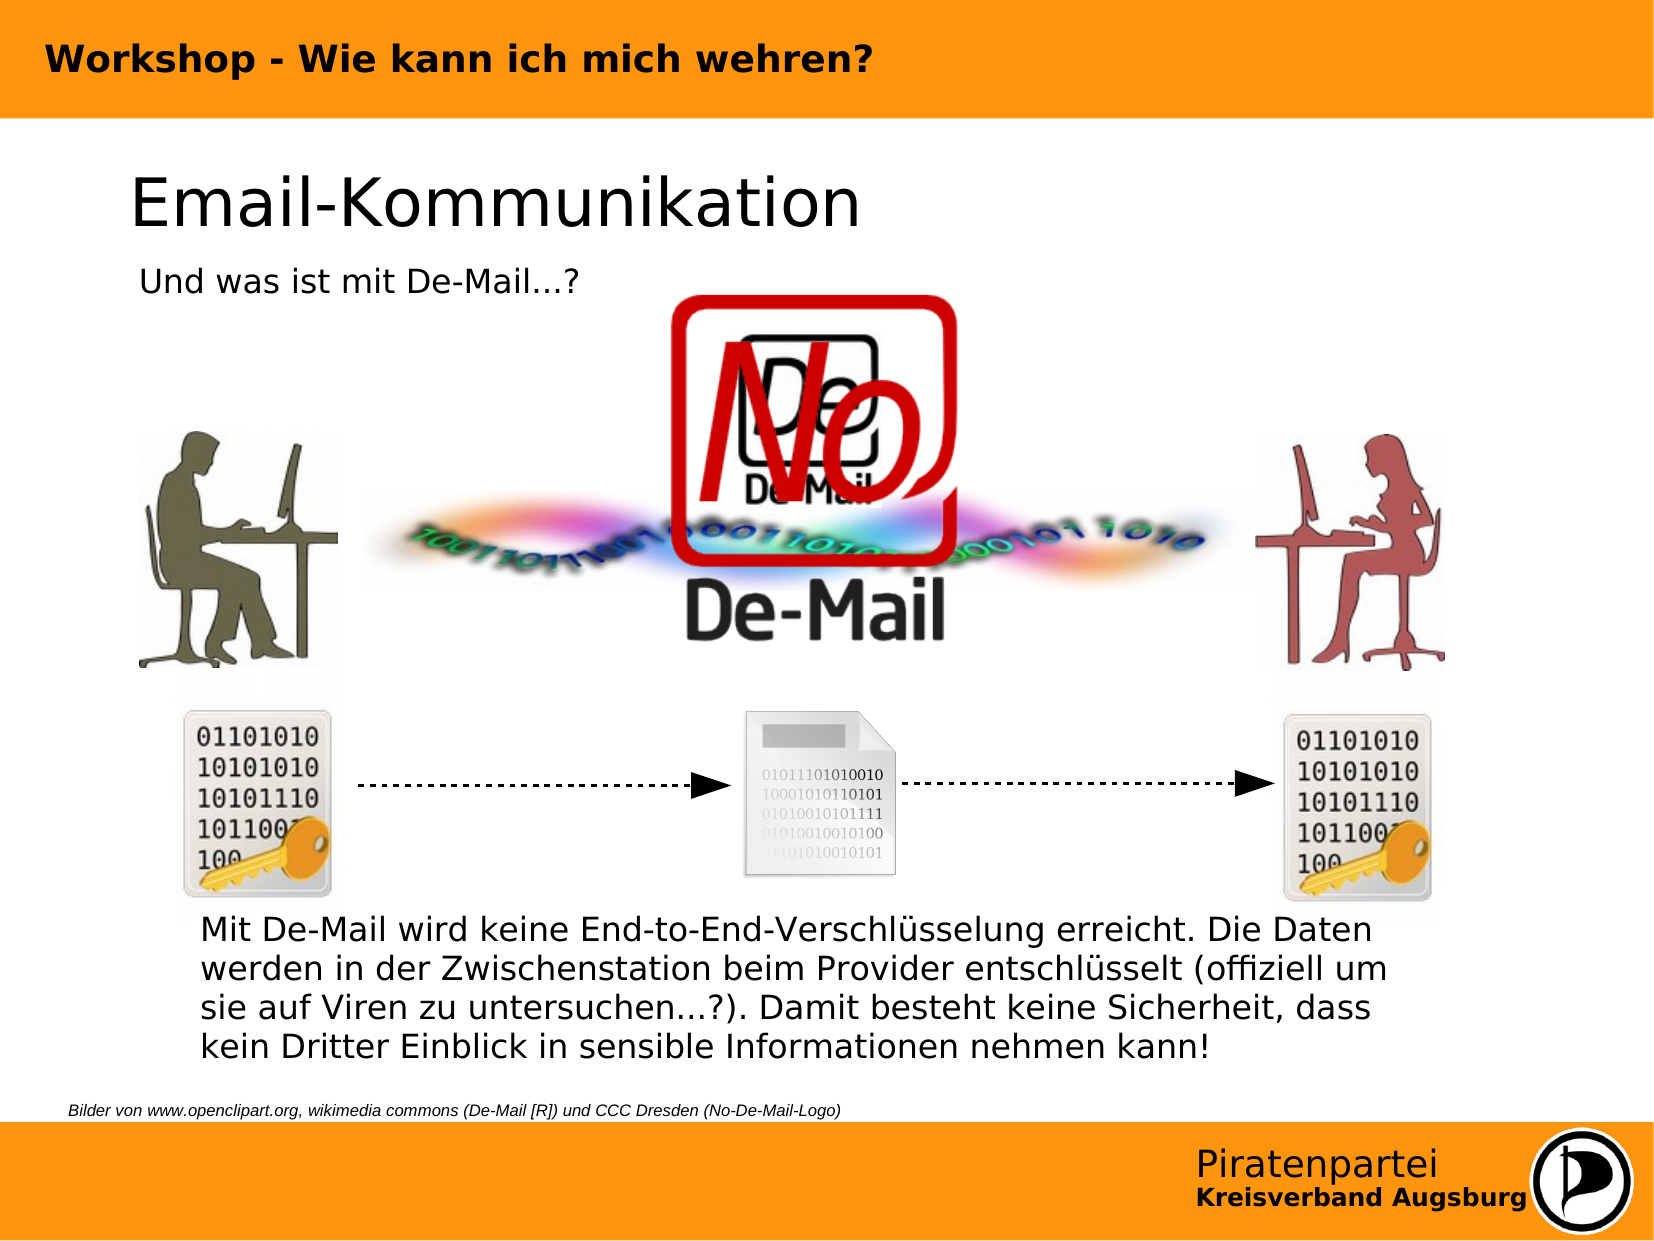

Workshop - Wie kann ich mich wehren?
Email-Kommunikation
Und was ist mit De-Mail...?
Mit De-Mail wird keine End-to-End-Verschlüsselung erreicht. Die Daten werden in der Zwischenstation beim Provider entschlüsselt (offiziell um sie auf Viren zu untersuchen...?). Damit besteht keine Sicherheit, dass kein Dritter Einblick in sensible Informationen nehmen kann!
Bilder von www.openclipart.org, wikimedia commons (De-Mail [R]) und CCC Dresden (No-De-Mail-Logo)